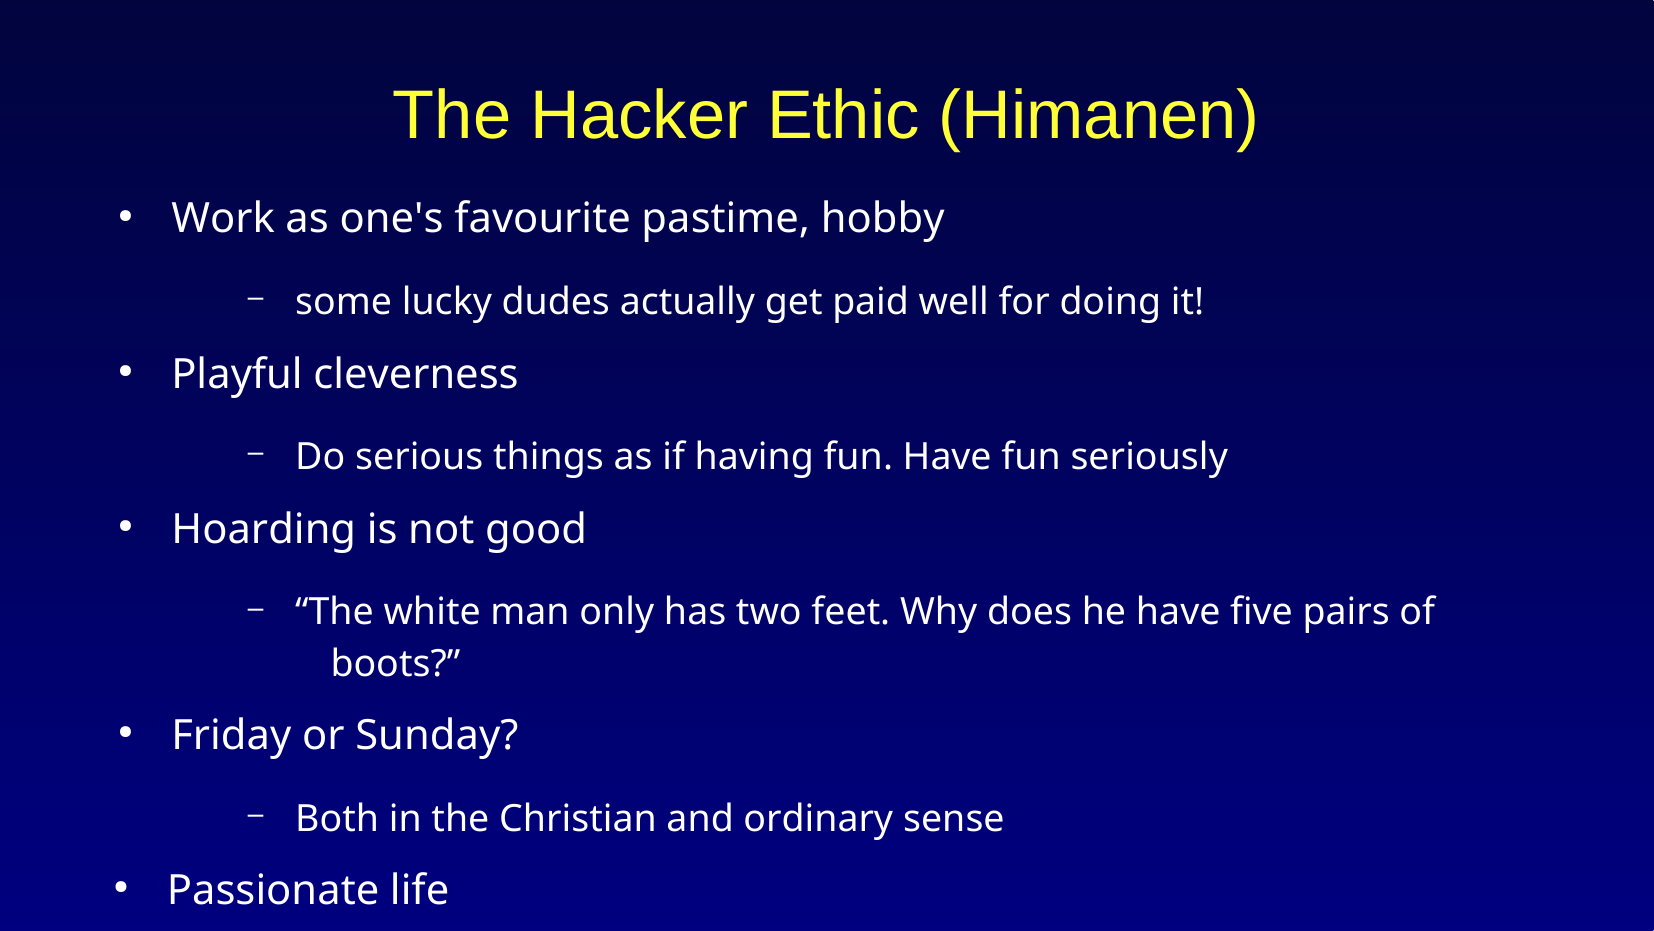

# The Hacker Ethic (Himanen)
Work as one's favourite pastime, hobby
some lucky dudes actually get paid well for doing it!
Playful cleverness
Do serious things as if having fun. Have fun seriously
Hoarding is not good
“The white man only has two feet. Why does he have five pairs of boots?”
Friday or Sunday?
Both in the Christian and ordinary sense
Passionate life
“Do. Or do not. There is no try.”